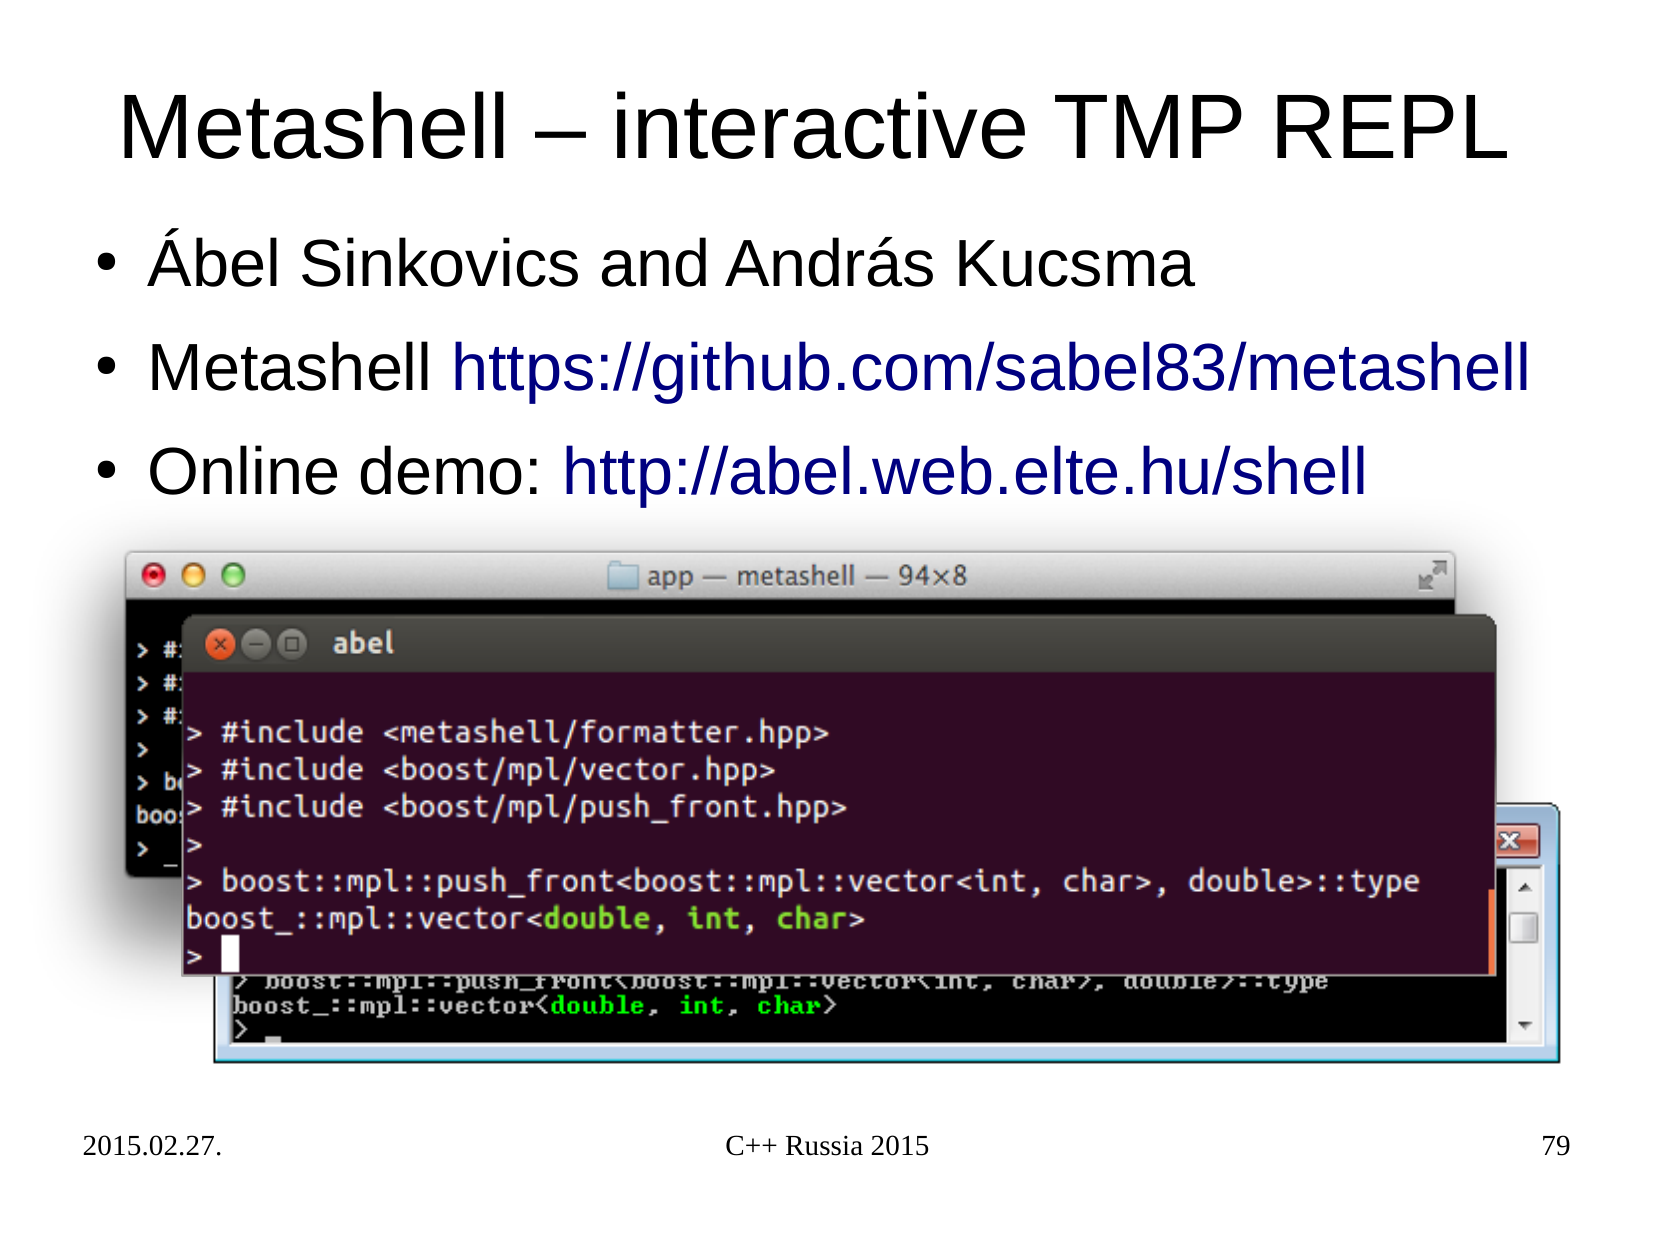

# Metashell – interactive TMP REPL
Ábel Sinkovics and András Kucsma
Metashell https://github.com/sabel83/metashell
Online demo: http://abel.web.elte.hu/shell
2015.02.27.
C++ Russia 2015
79